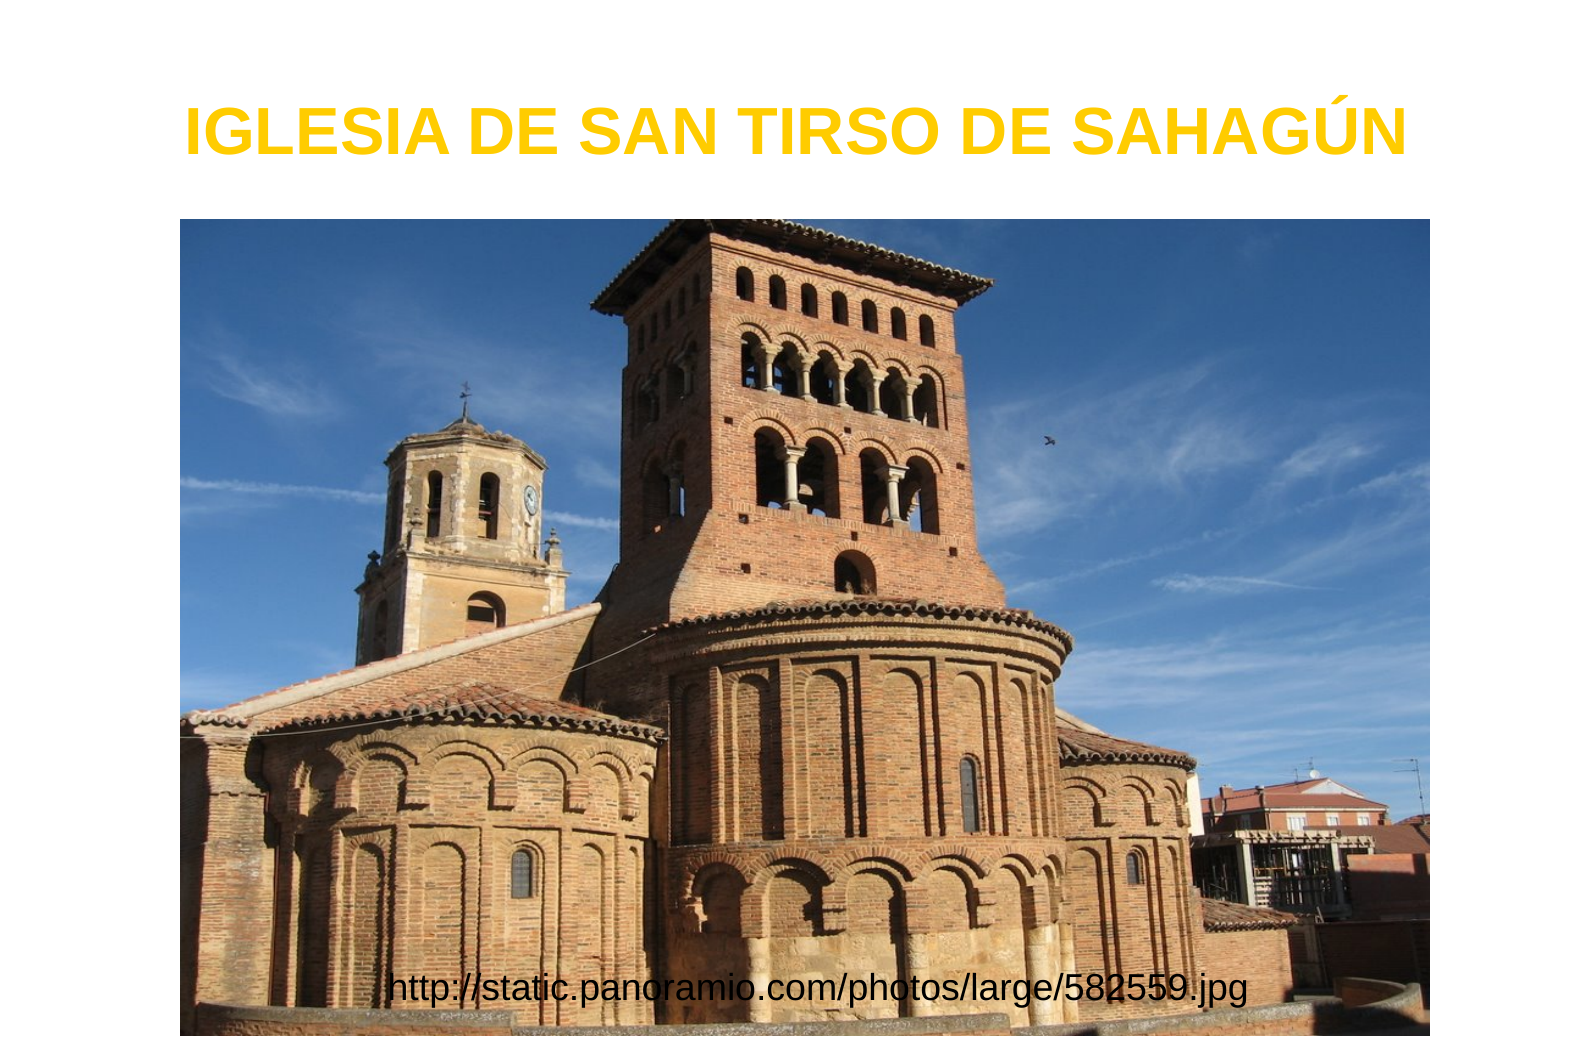

# IGLESIA DE SAN TIRSO DE SAHAGÚN
http://static.panoramio.com/photos/large/582559.jpg